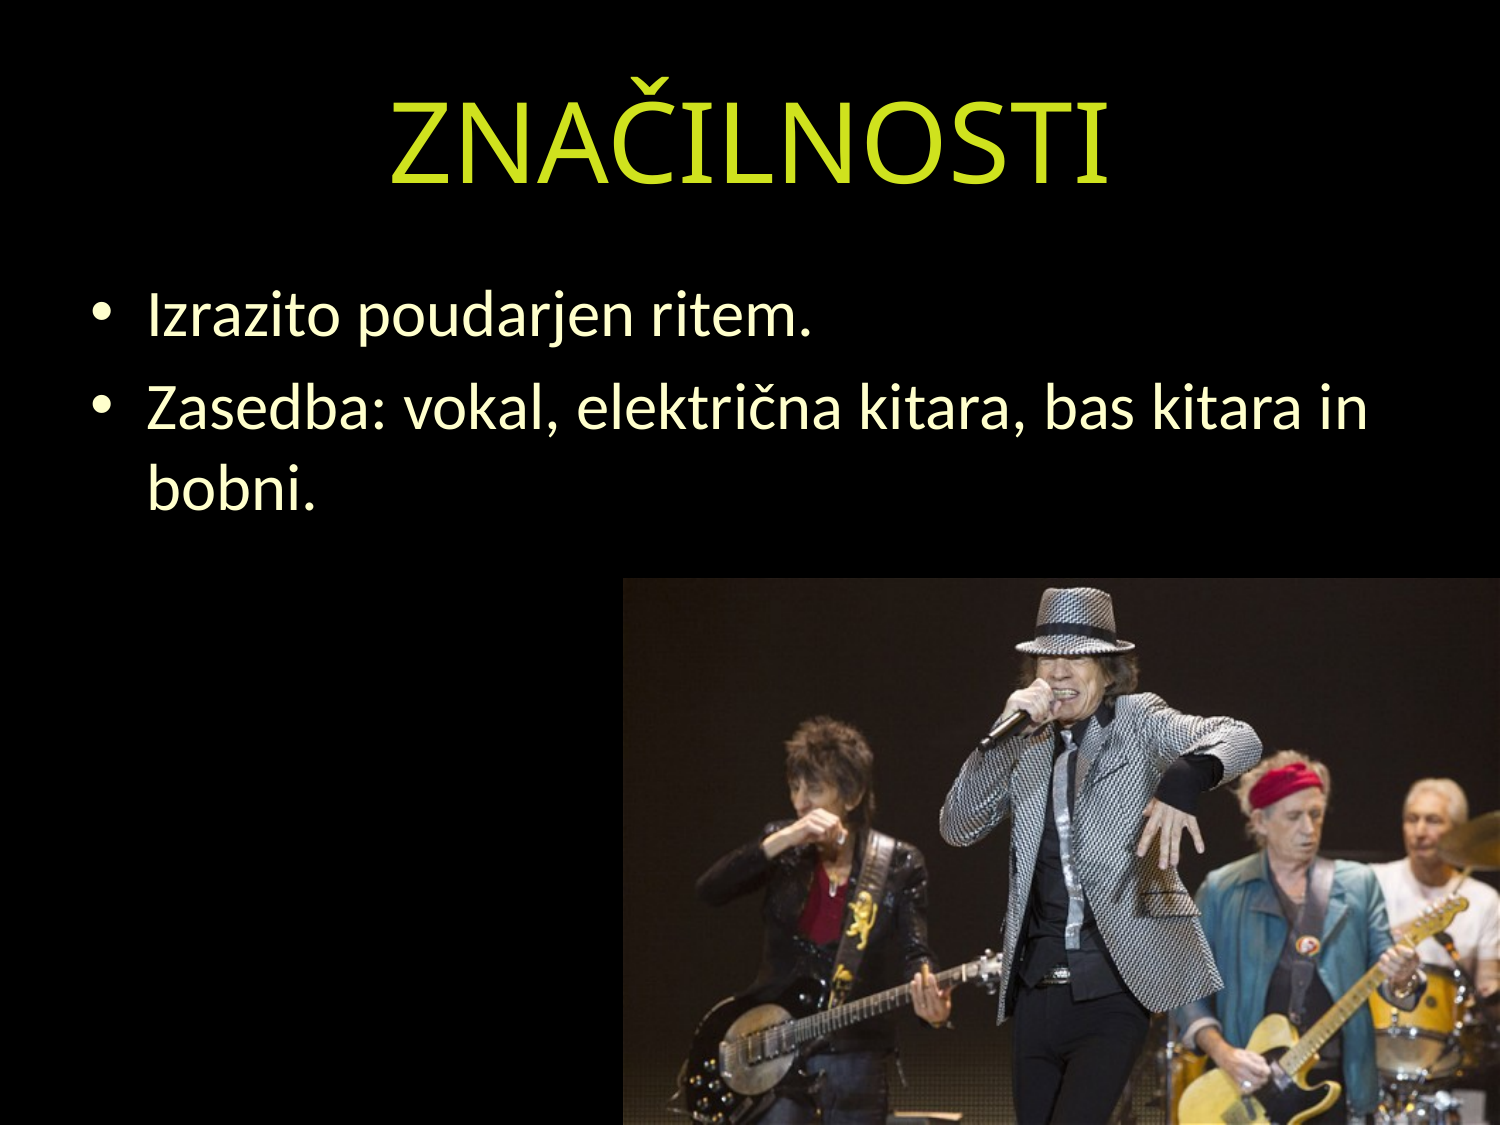

# ZNAČILNOSTI
Izrazito poudarjen ritem.
Zasedba: vokal, električna kitara, bas kitara in bobni.